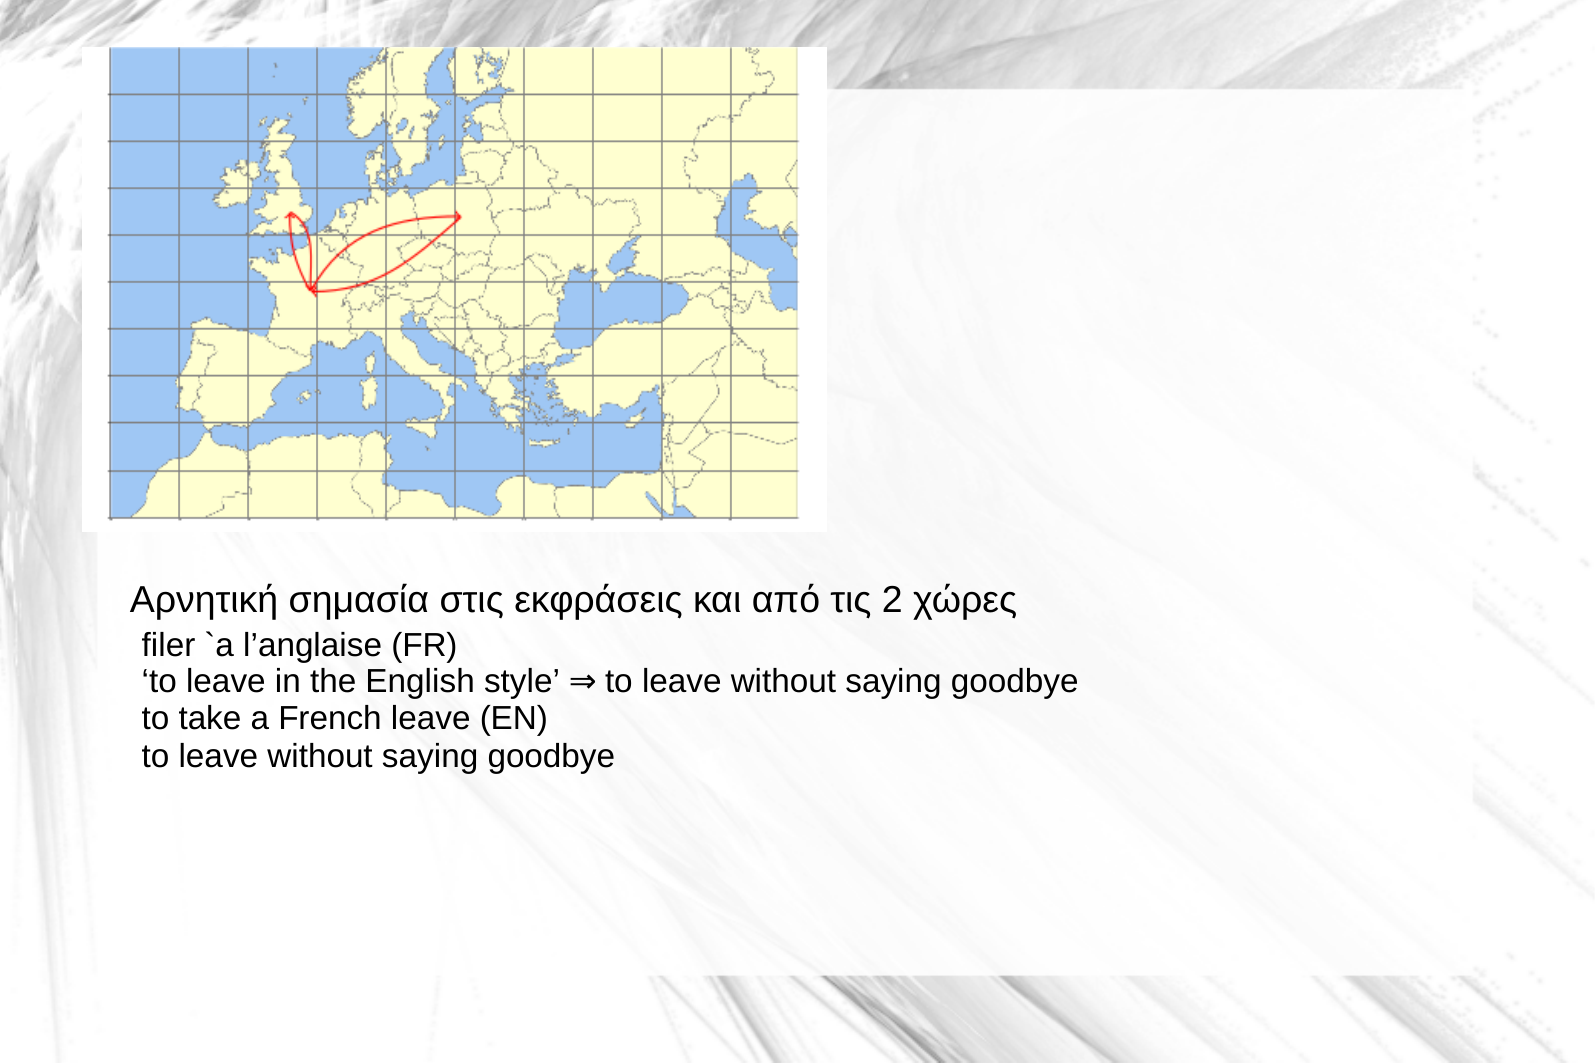

Αρνητική σημασία στις εκφράσεις και από τις 2 χώρες
filer `a l’anglaise (FR)
‘to leave in the English style’ ⇒ to leave without saying goodbye
to take a French leave (EN)
to leave without saying goodbye